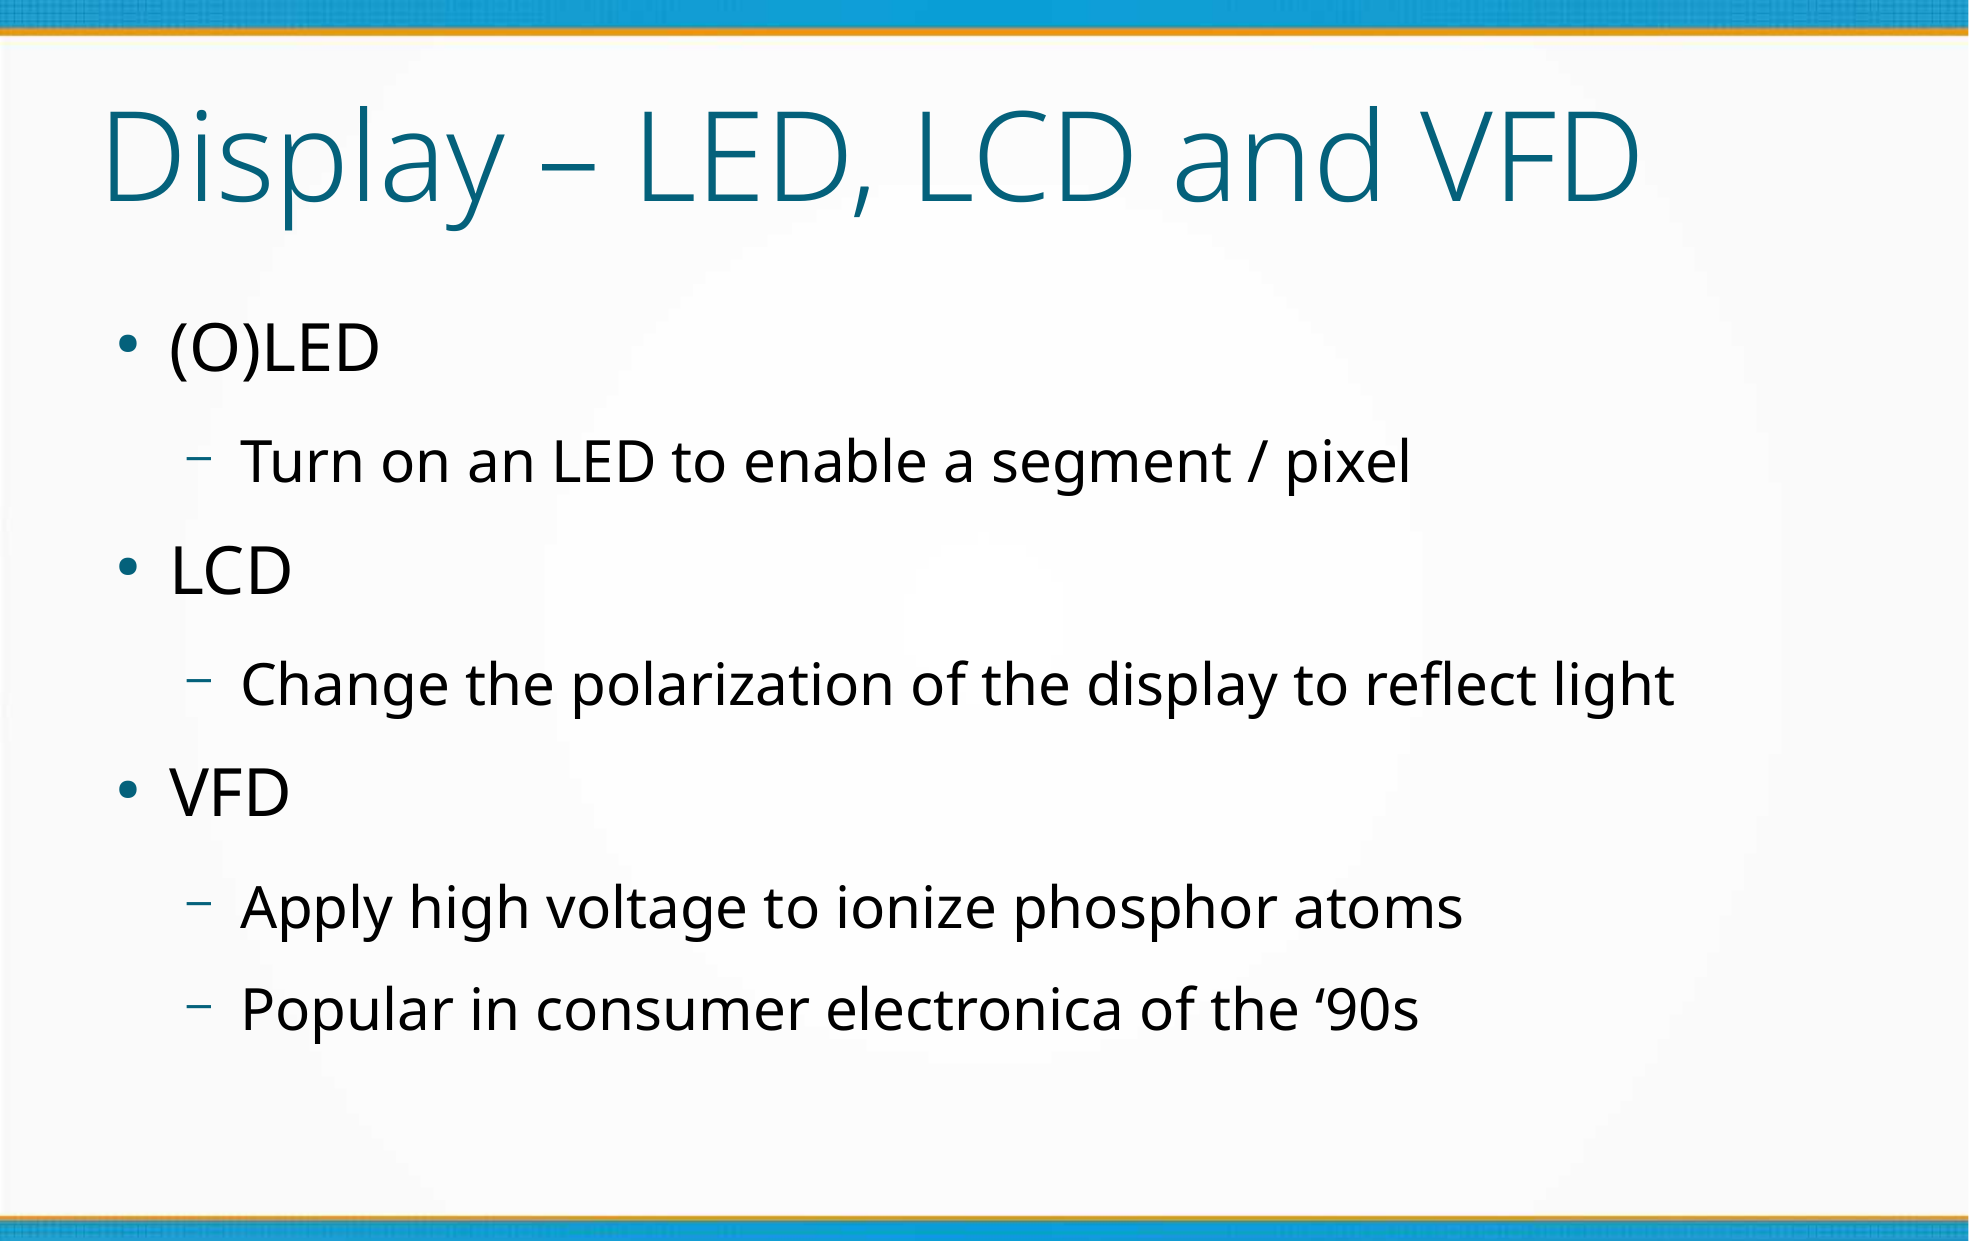

# Display – LED, LCD and VFD
(O)LED
Turn on an LED to enable a segment / pixel
LCD
Change the polarization of the display to reflect light
VFD
Apply high voltage to ionize phosphor atoms
Popular in consumer electronica of the ‘90s